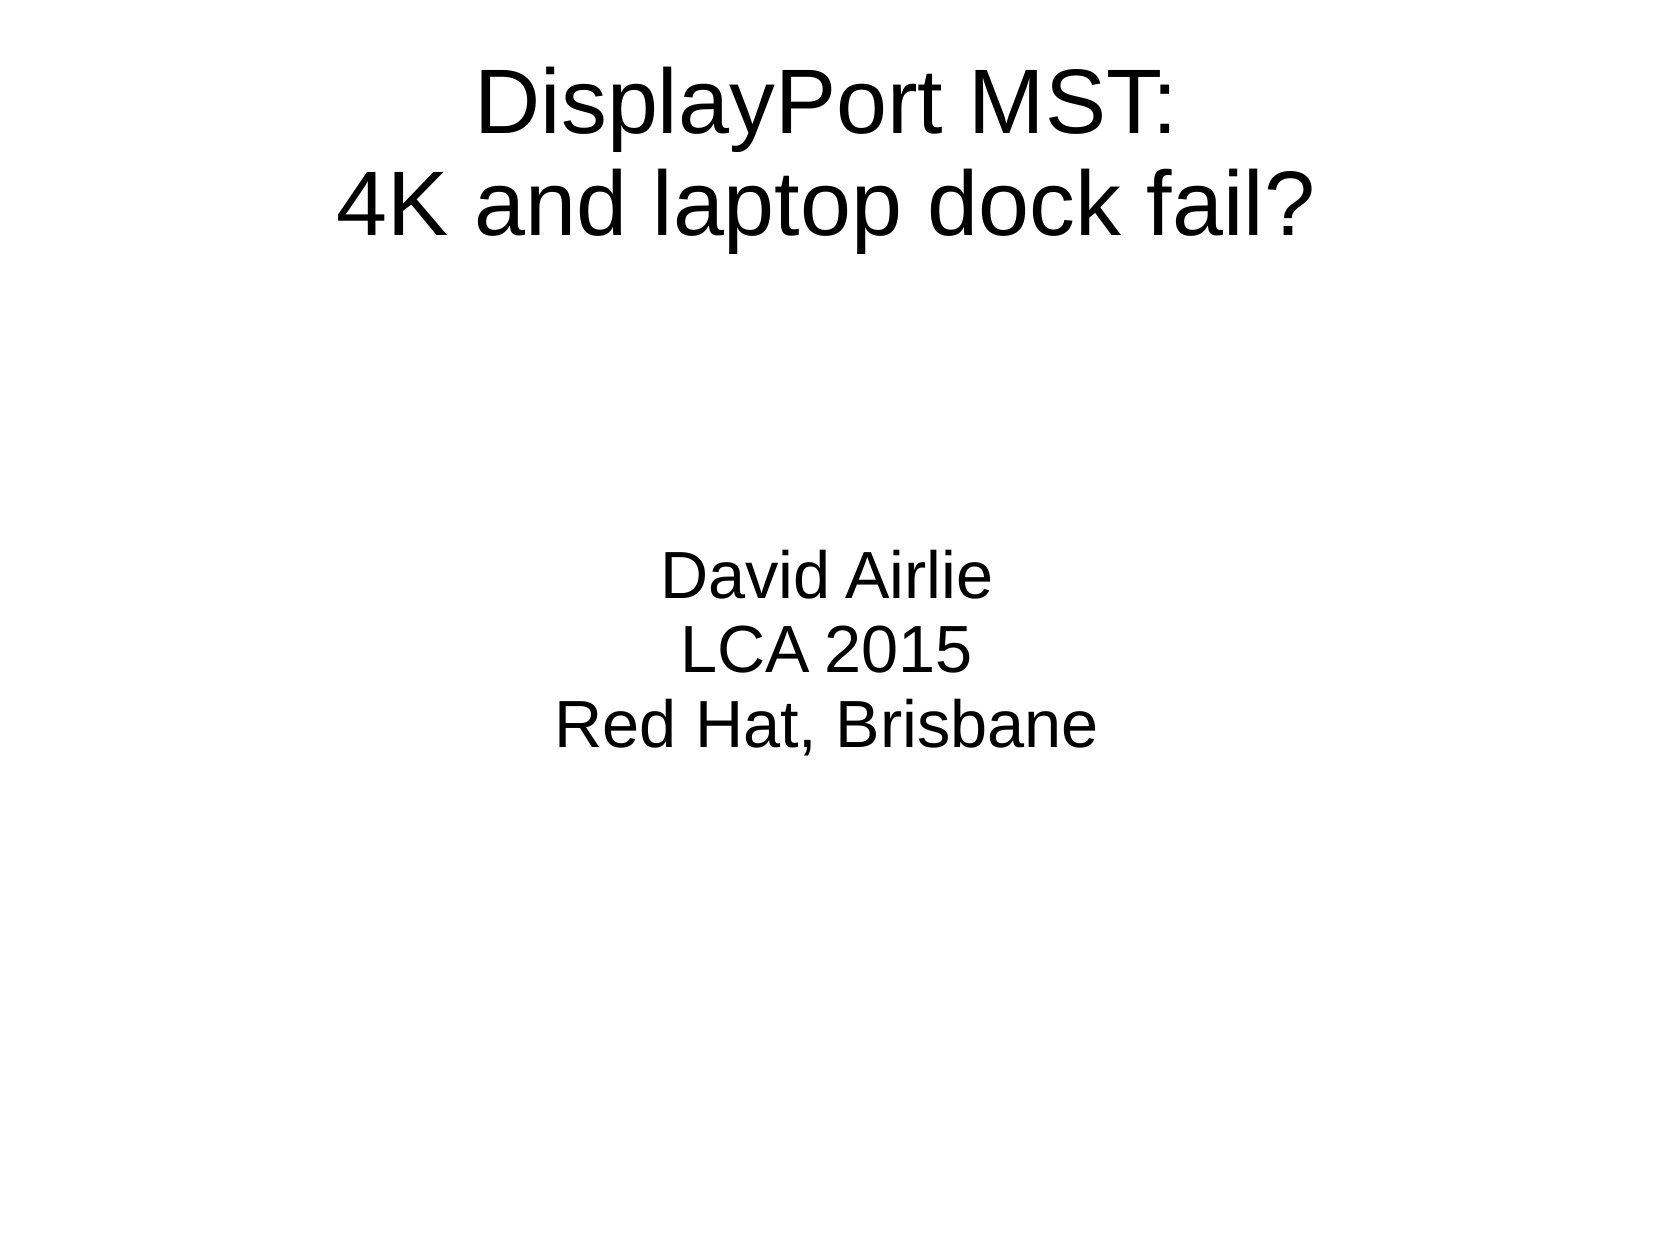

# DisplayPort MST: 4K and laptop dock fail?
David Airlie
LCA 2015
Red Hat, Brisbane